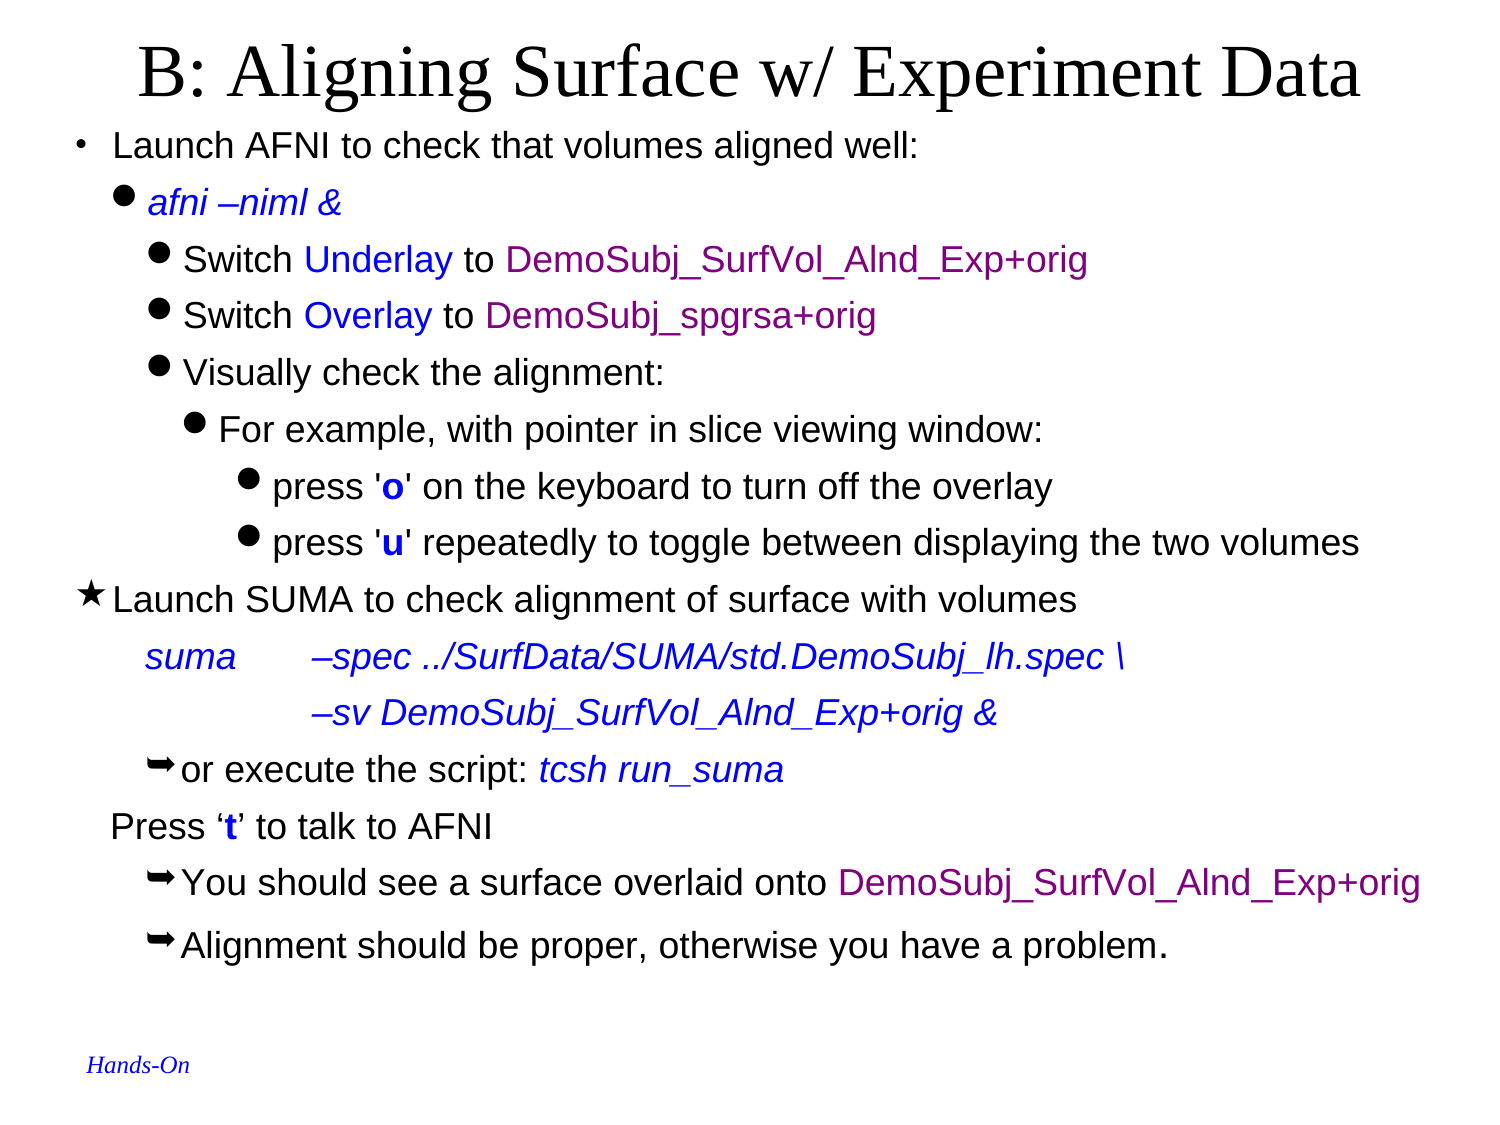

B: Aligning Surface w/ Experiment Data
Launch AFNI to check that volumes aligned well:
afni –niml &
Switch Underlay to DemoSubj_SurfVol_Alnd_Exp+orig
Switch Overlay to DemoSubj_spgrsa+orig
Visually check the alignment:
For example, with pointer in slice viewing window:
press 'o' on the keyboard to turn off the overlay
press 'u' repeatedly to toggle between displaying the two volumes
Launch SUMA to check alignment of surface with volumes
	suma 	–spec ../SurfData/SUMA/std.DemoSubj_lh.spec \
			–sv DemoSubj_SurfVol_Alnd_Exp+orig &
or execute the script: tcsh run_suma
Press ‘t’ to talk to AFNI
You should see a surface overlaid onto DemoSubj_SurfVol_Alnd_Exp+orig
Alignment should be proper, otherwise you have a problem.
Hands-On